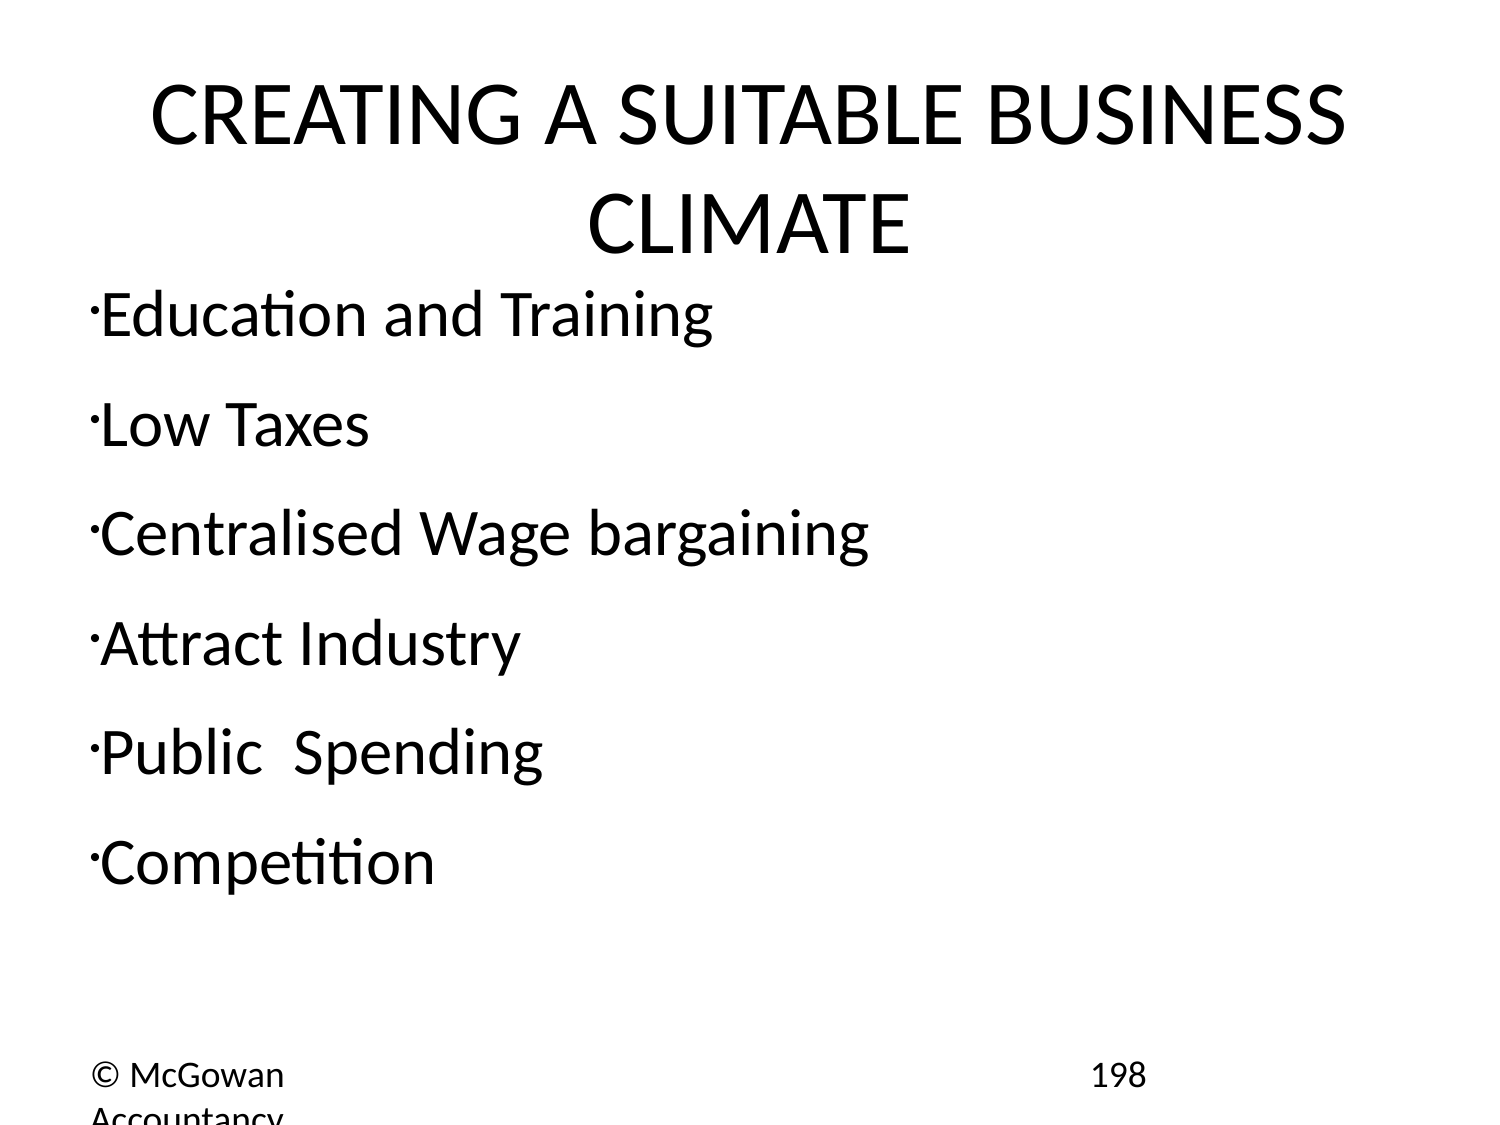

# CREATING A SUITABLE BUSINESS CLIMATE
Education and Training
Low Taxes
Centralised Wage bargaining
Attract Industry
Public Spending
Competition
© McGowan Accountancy Services
198